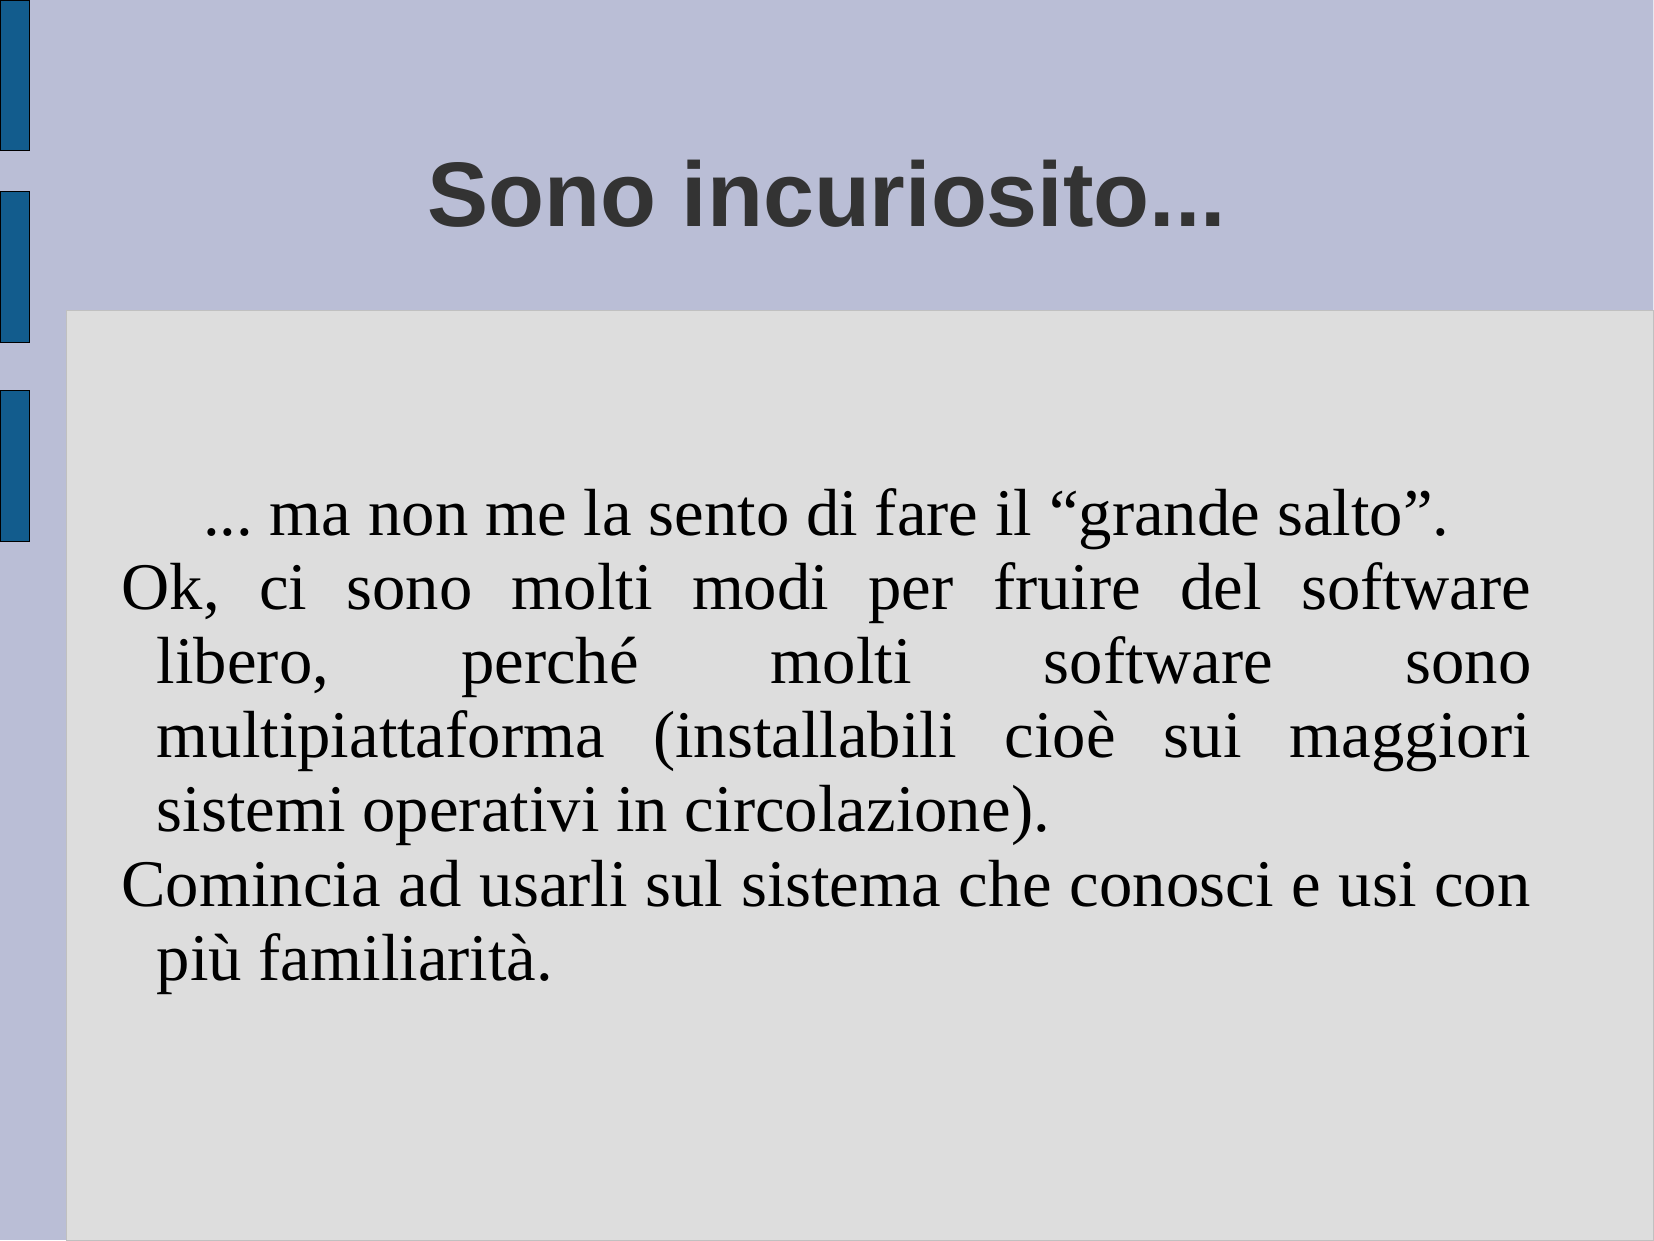

# Sono incuriosito...
... ma non me la sento di fare il “grande salto”.
Ok, ci sono molti modi per fruire del software libero, perché molti software sono multipiattaforma (installabili cioè sui maggiori sistemi operativi in circolazione).
Comincia ad usarli sul sistema che conosci e usi con più familiarità.